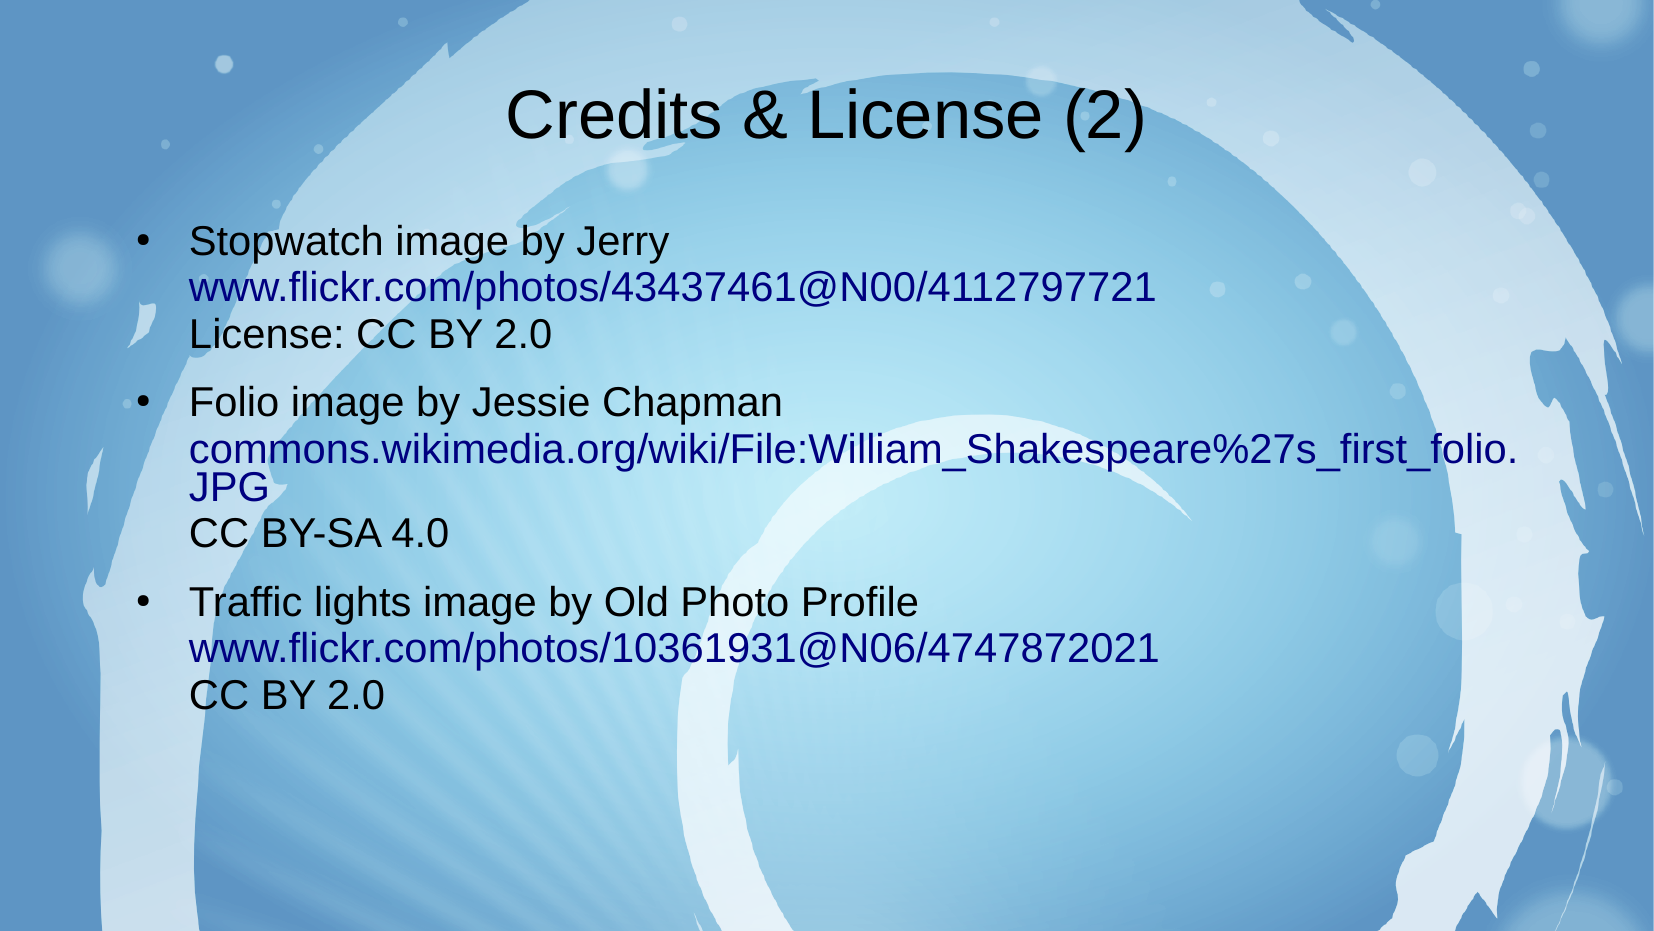

# Credits & License (2)
Stopwatch image by Jerry
www.flickr.com/photos/43437461@N00/4112797721
License: CC BY 2.0
Folio image by Jessie Chapman
commons.wikimedia.org/wiki/File:William_Shakespeare%27s_first_folio.JPGCC BY-SA 4.0
Traffic lights image by Old Photo Profile
www.flickr.com/photos/10361931@N06/4747872021
CC BY 2.0